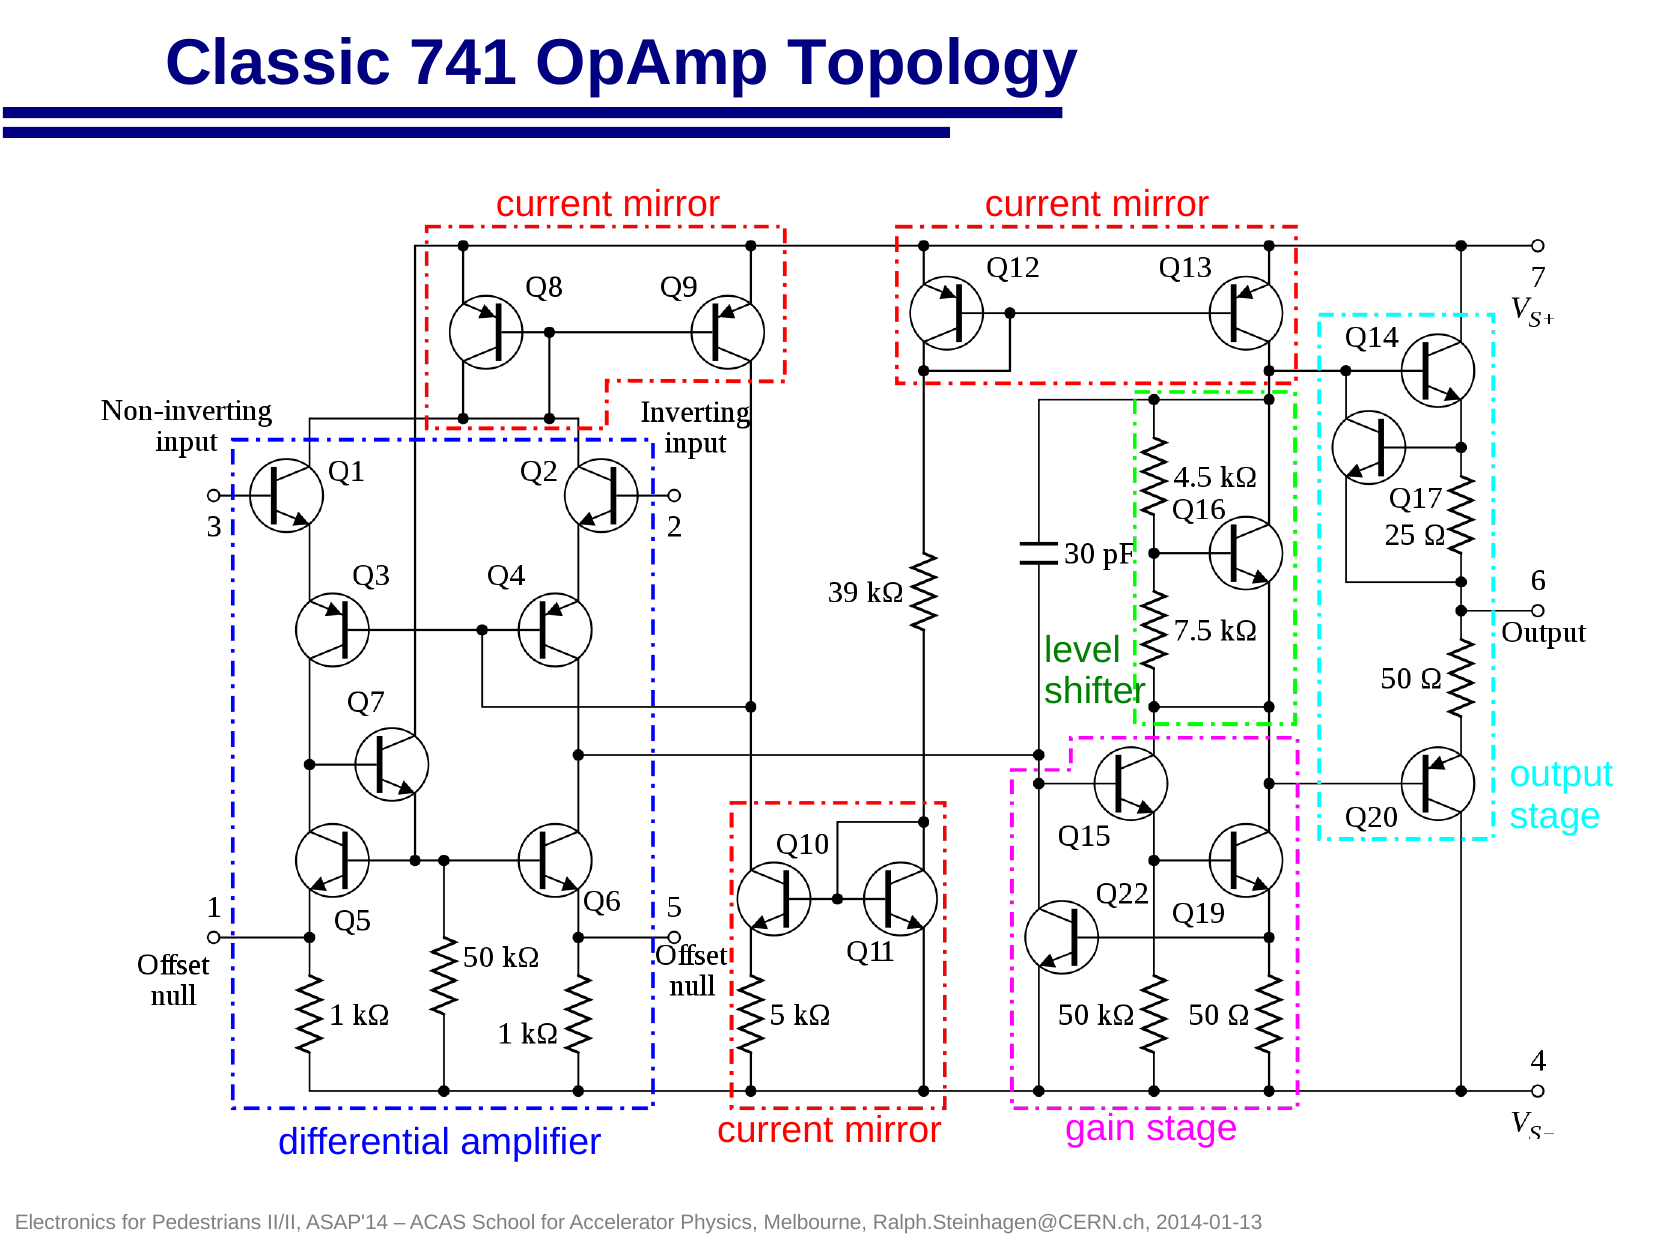

# Classic 741 OpAmp Topology
current mirror
current mirror
level
shifter
output
stage
gain stage
current mirror
differential amplifier